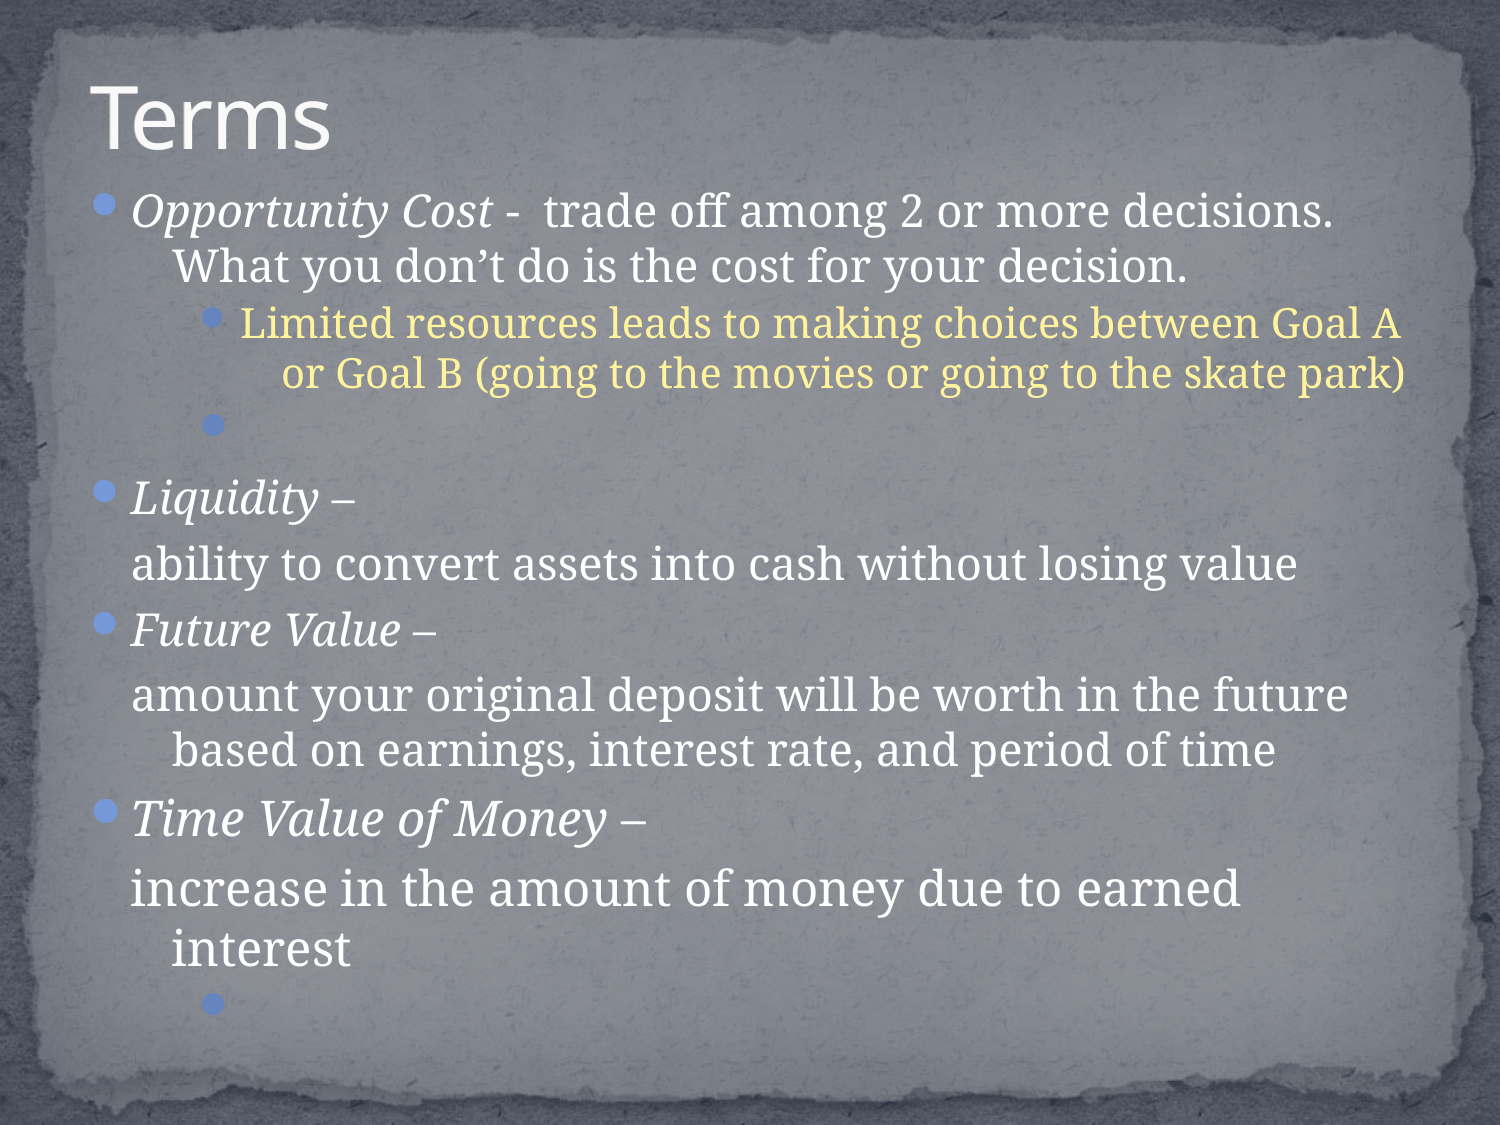

Terms
# Opportunity Cost - trade off among 2 or more decisions. What you don’t do is the cost for your decision.
Limited resources leads to making choices between Goal A or Goal B (going to the movies or going to the skate park)
Liquidity –
ability to convert assets into cash without losing value
Future Value –
amount your original deposit will be worth in the future based on earnings, interest rate, and period of time
Time Value of Money –
increase in the amount of money due to earned interest